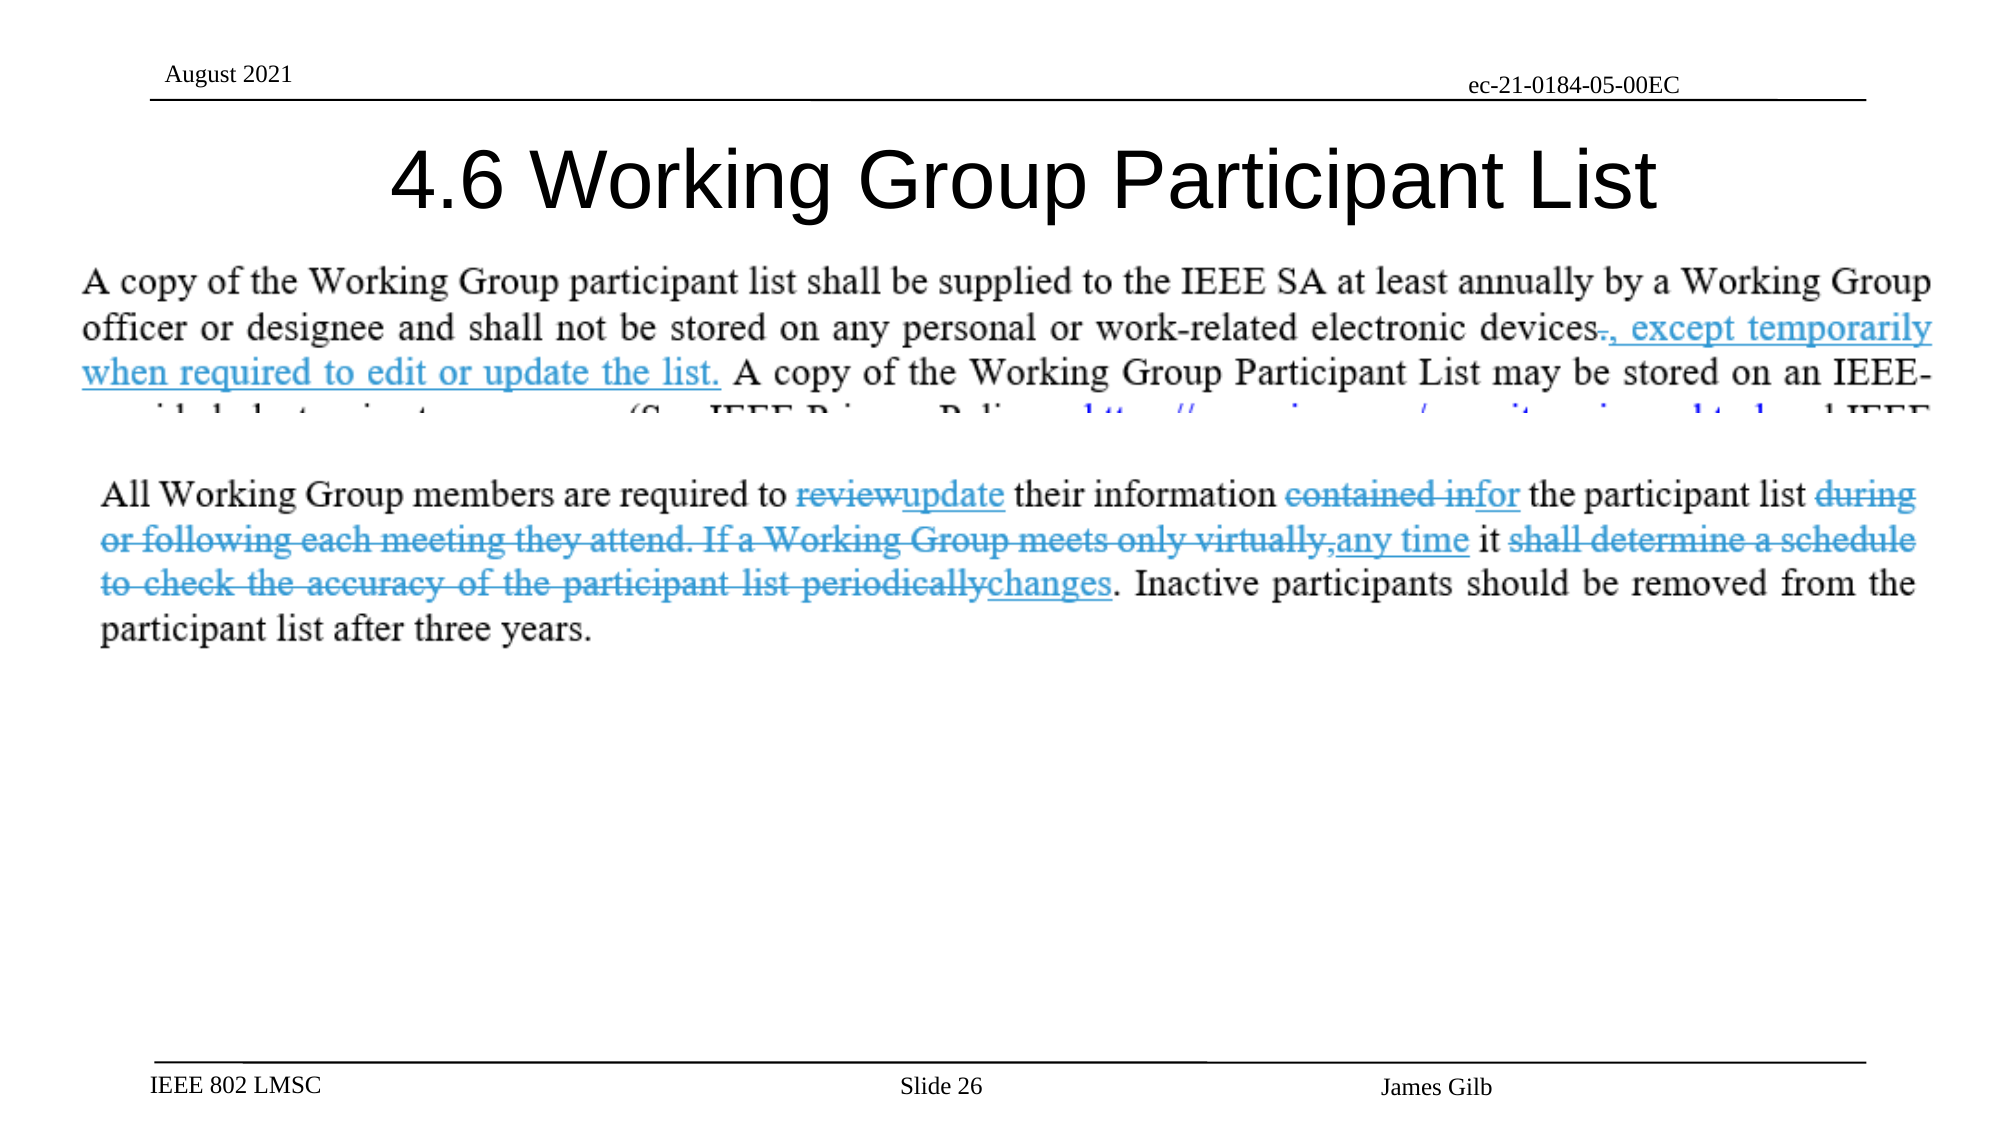

# 4.6 Working Group Participant List
Slide 25